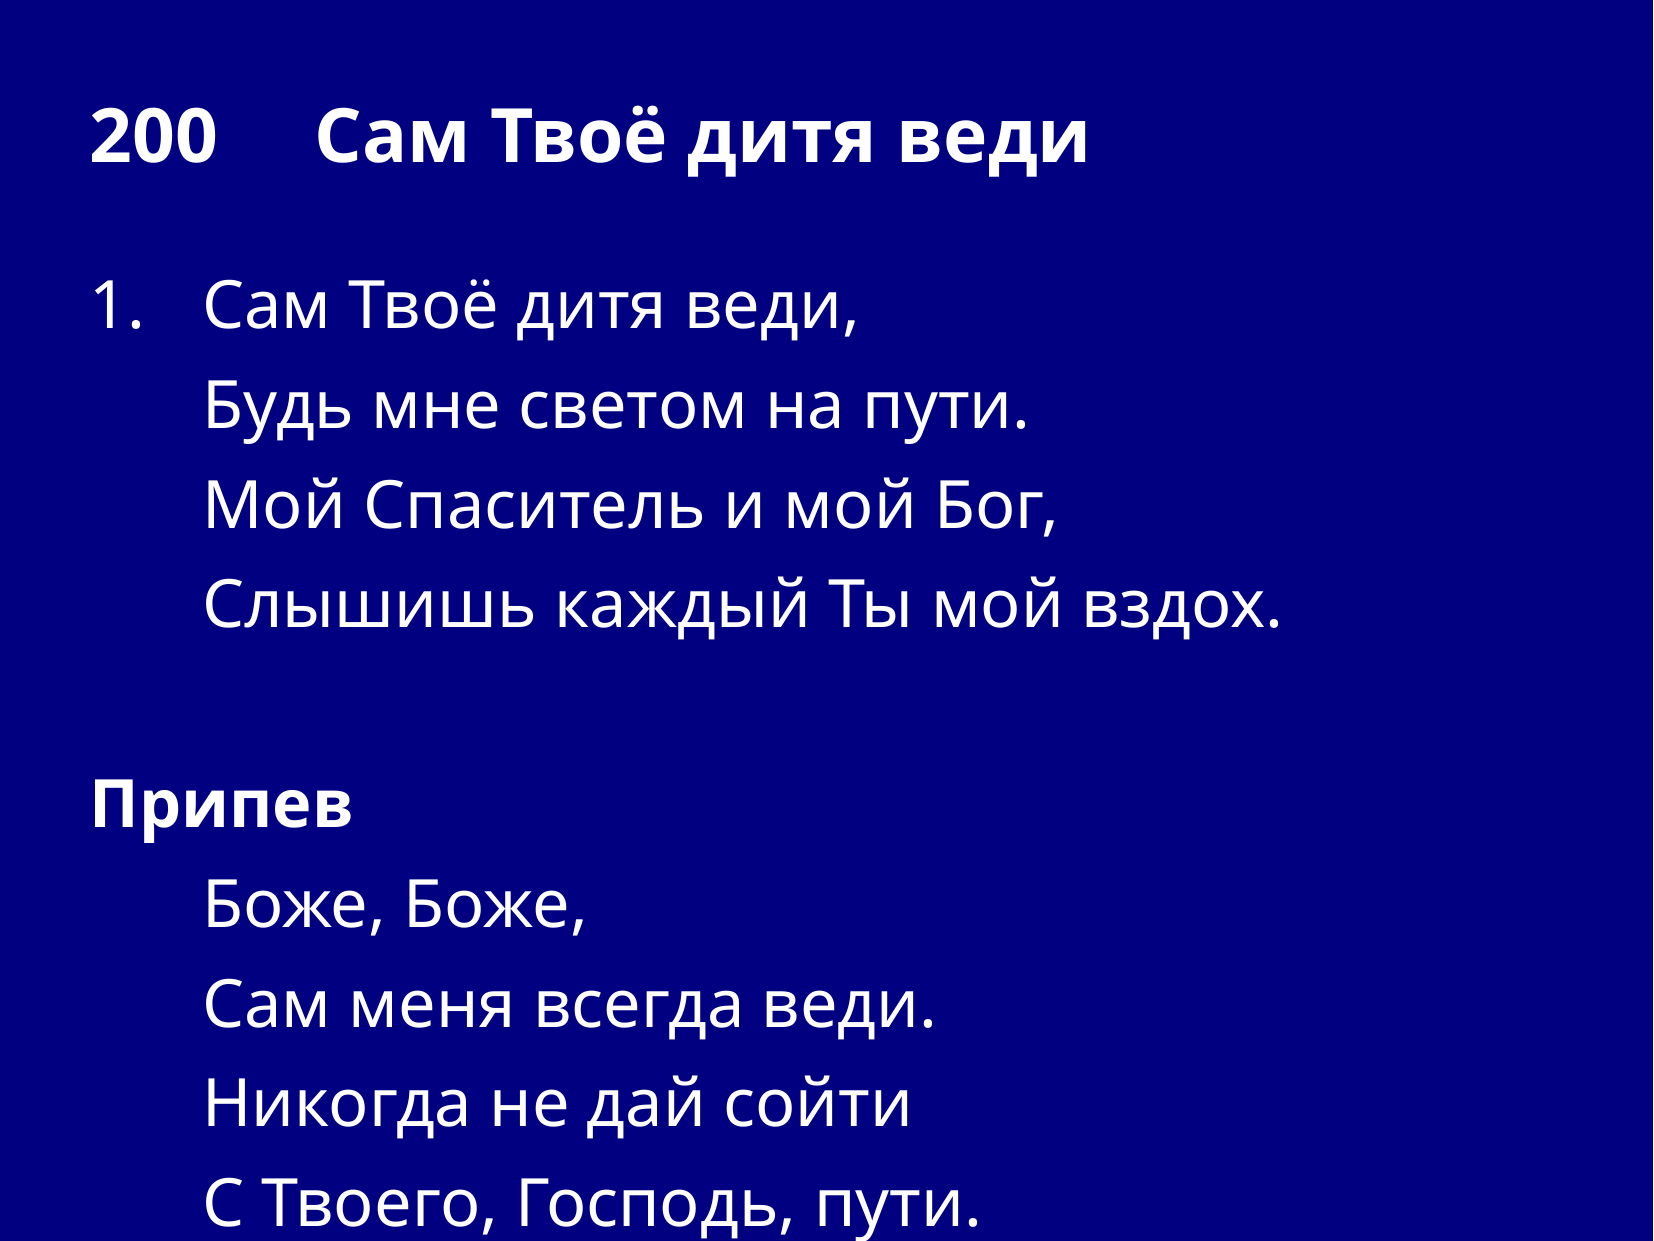

200	Сам Твоё дитя веди
1.	Сам Твоё дитя веди,
	Будь мне светом на пути.
	Мой Спаситель и мой Бог,
	Слышишь каждый Ты мой вздох.
Припев
	Боже, Боже,
	Сам меня всегда веди.
	Никогда не дай сойти
	С Твоего, Господь, пути.